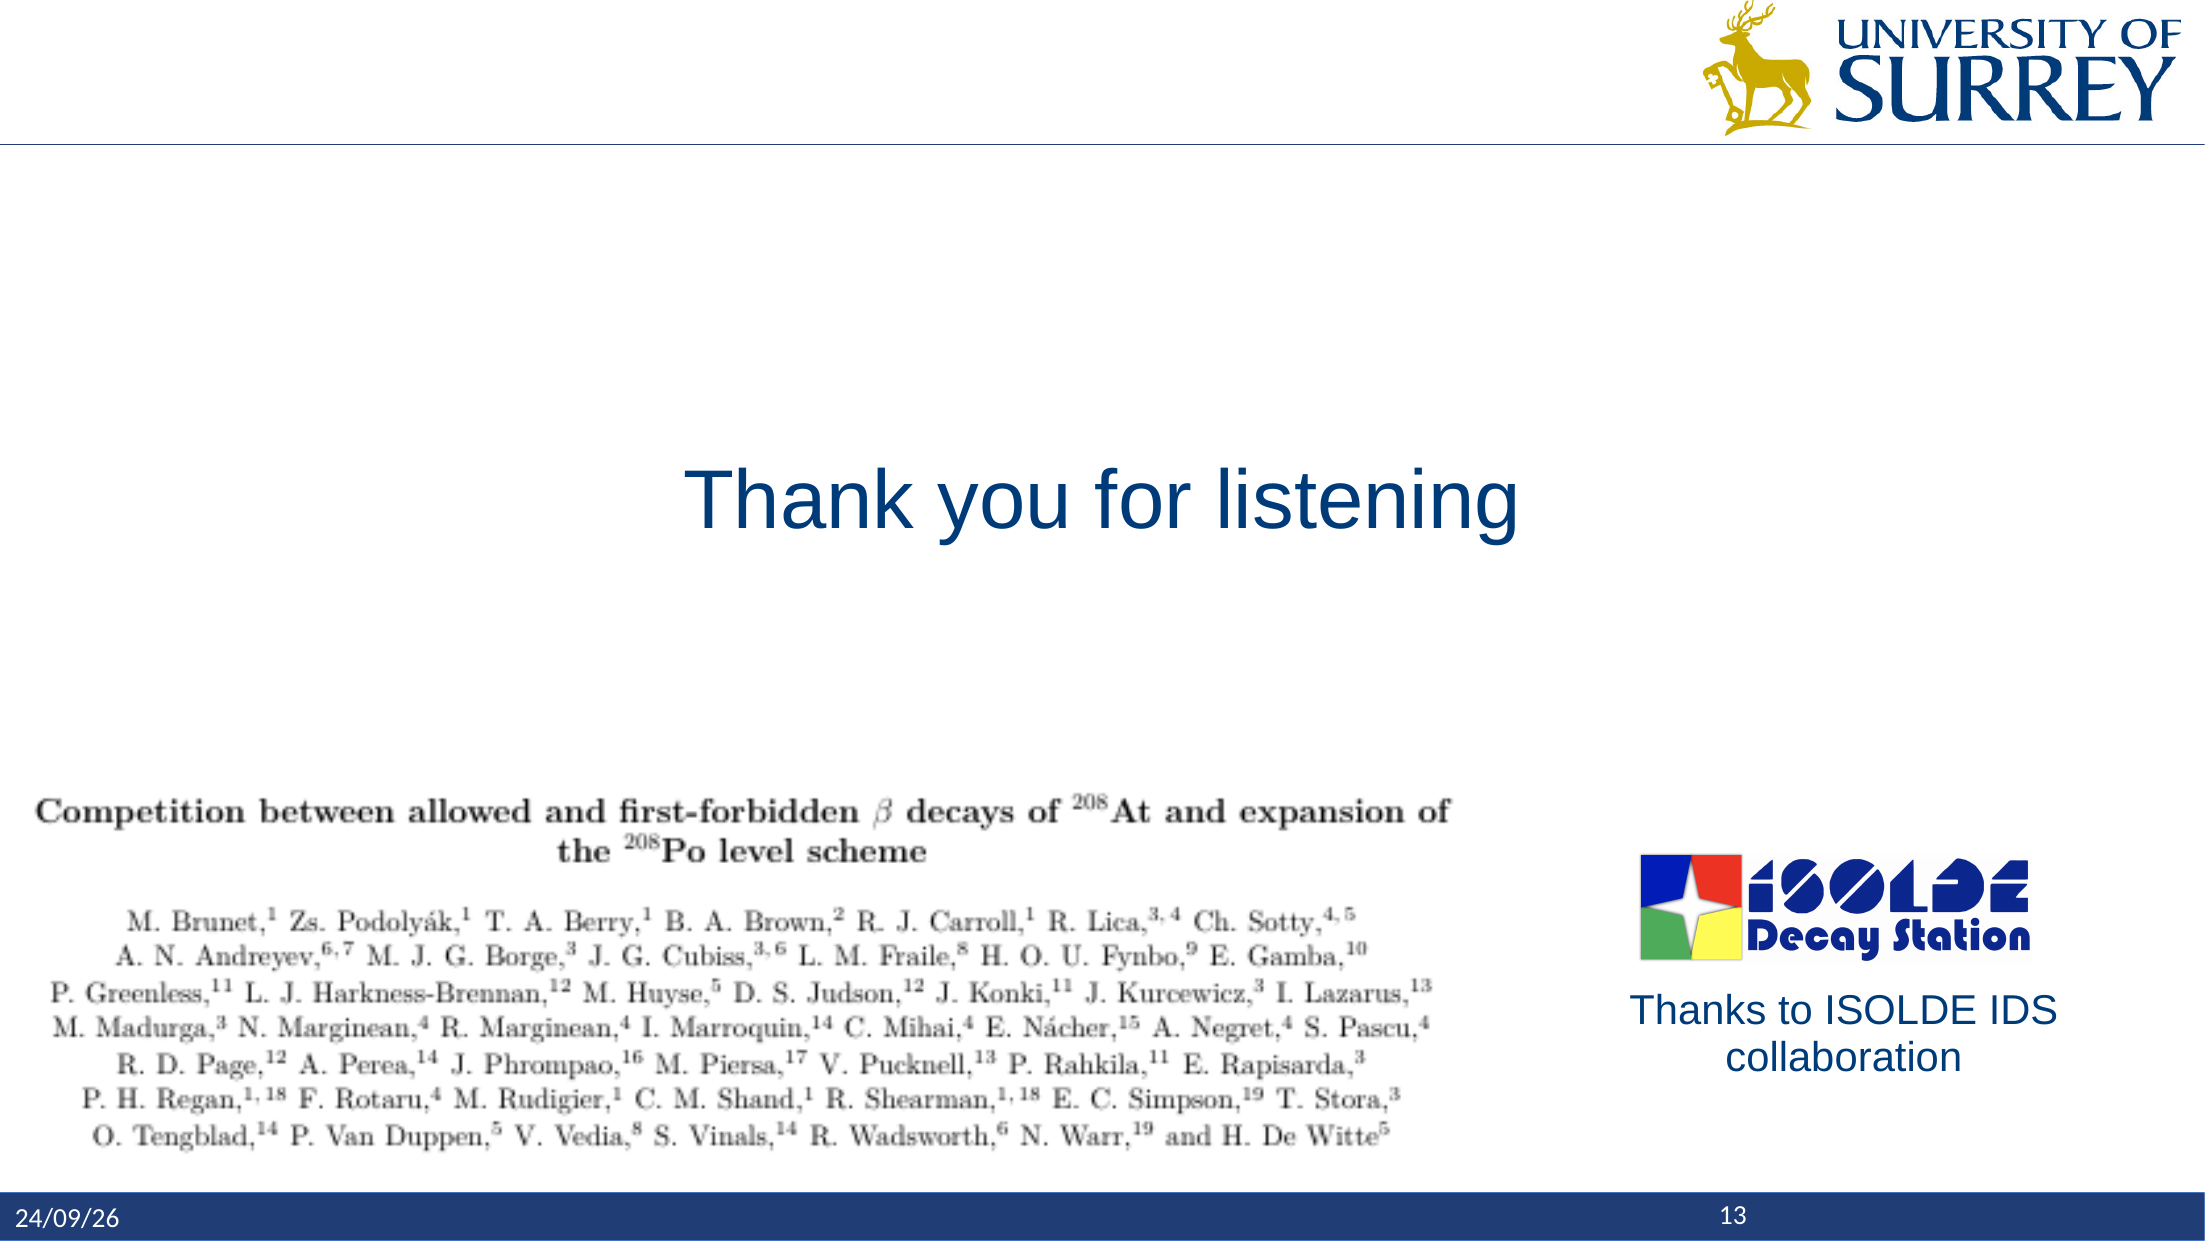

# Thank you for listening
Thanks to ISOLDE IDS collaboration
Acknowledgments
Zs. Podolyák1, T. A. Berry1, R. Lica2,3, Ch. Sotty3, M. J. G. Borge2,
E. Gamba4, L. J. Harkness-Brennan5, I. Marroquin6, J. Phrompao7, M. Piersa8, P. H. Regan1,9, M. Rudigier1, R. Shearman1,9.
1 University of Surrey, 2 CERN, 3 H. Hulubei National Institute for Physics and Nuclear Engineering, 4 University of Brighton, 5 University of Liverpool, 6 Instituto de Estructura de la Materia, CSIC, 7 Chiang Mai University, 8 University of Warsaw, 9 National Physical Laboratory